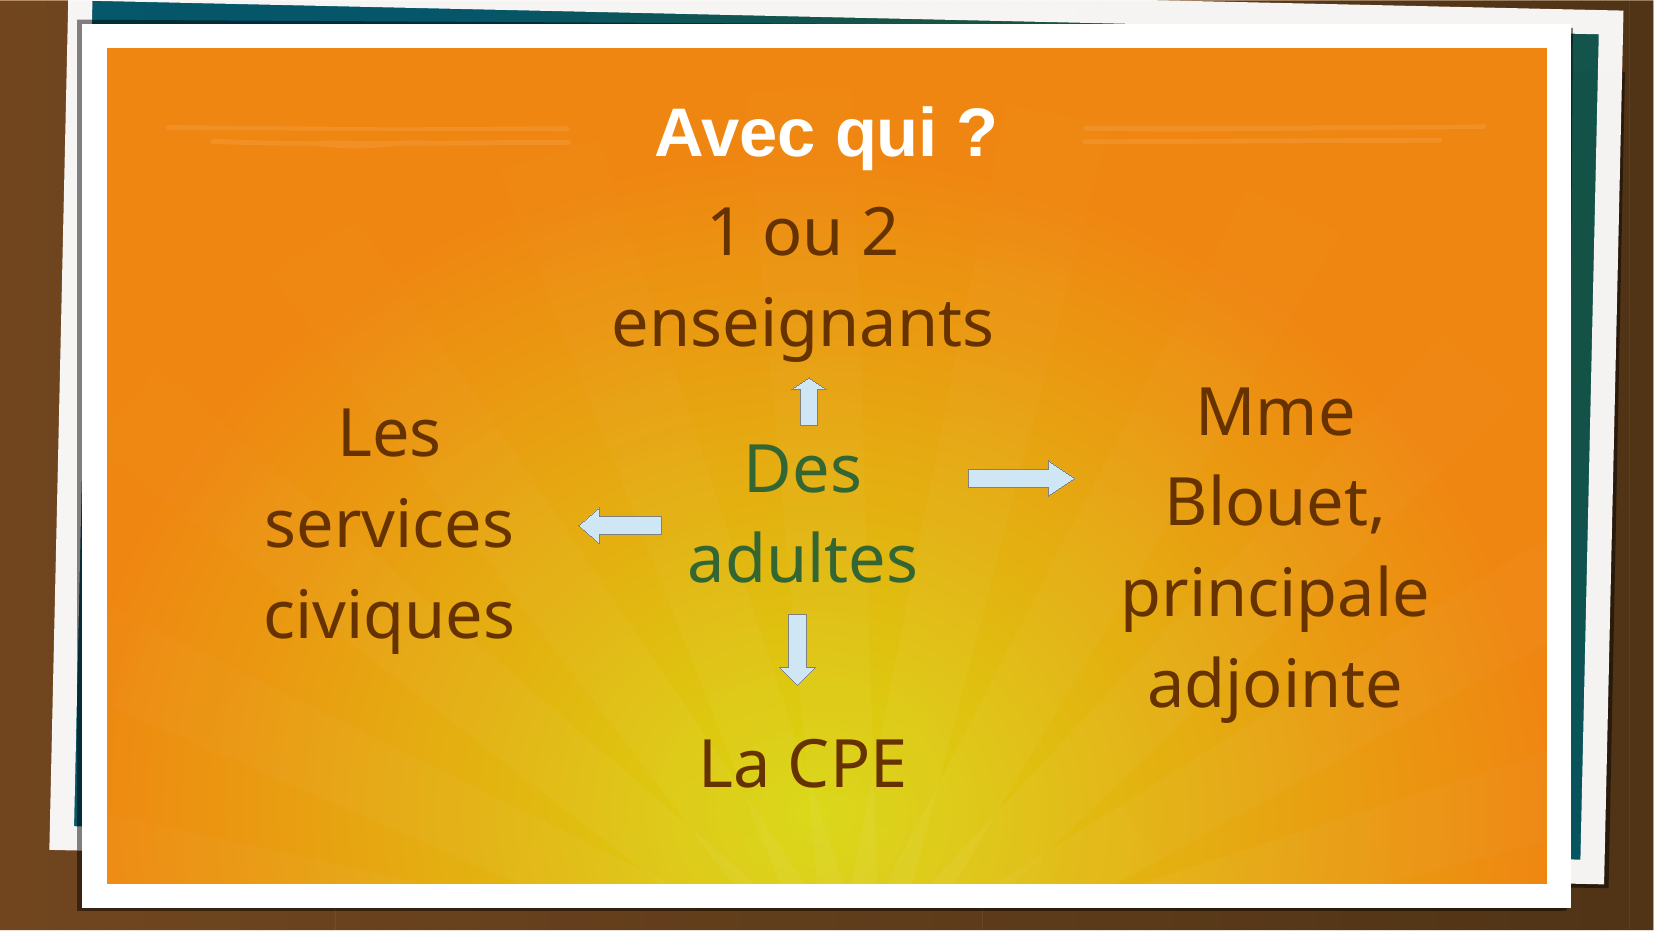

# Avec qui ?
1 ou 2 enseignants
Mme Blouet, principale adjointe
Les services civiques
Des adultes
La CPE